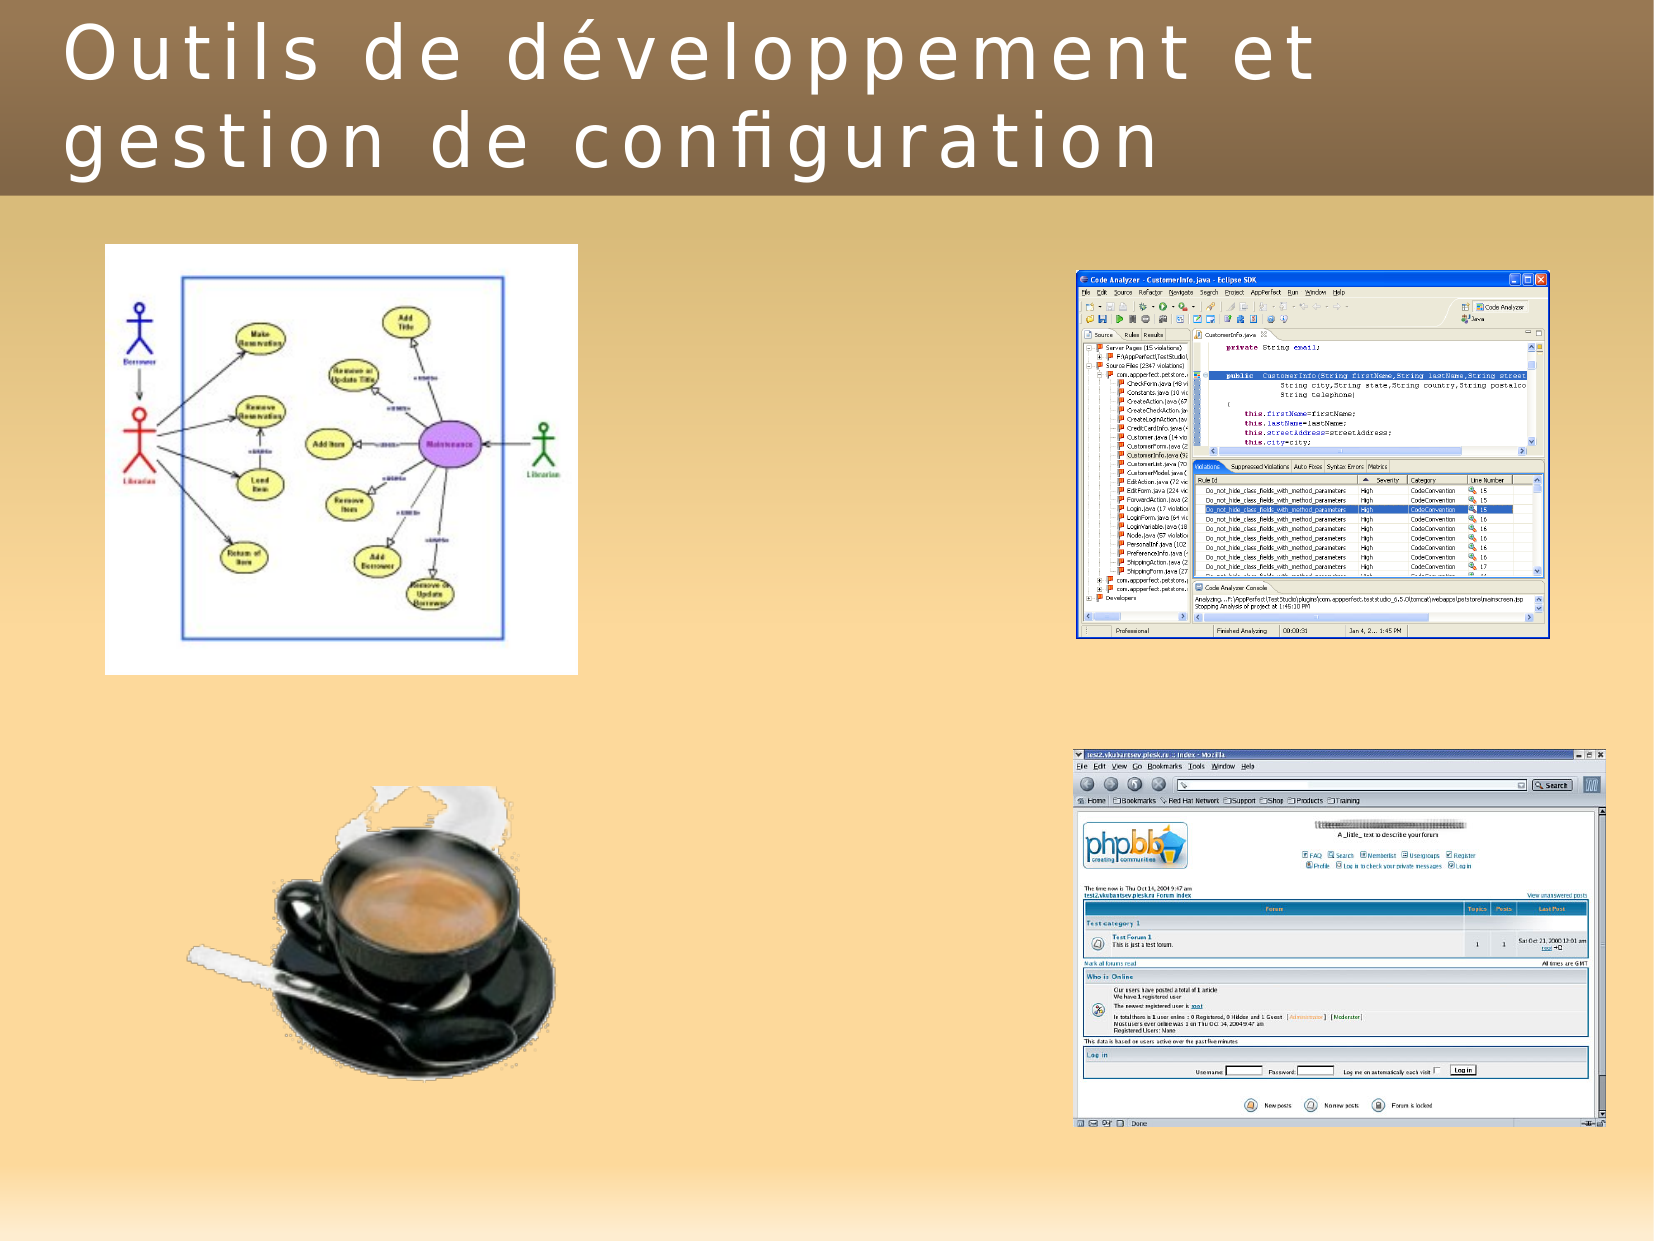

# Outils de développement et gestion de configuration